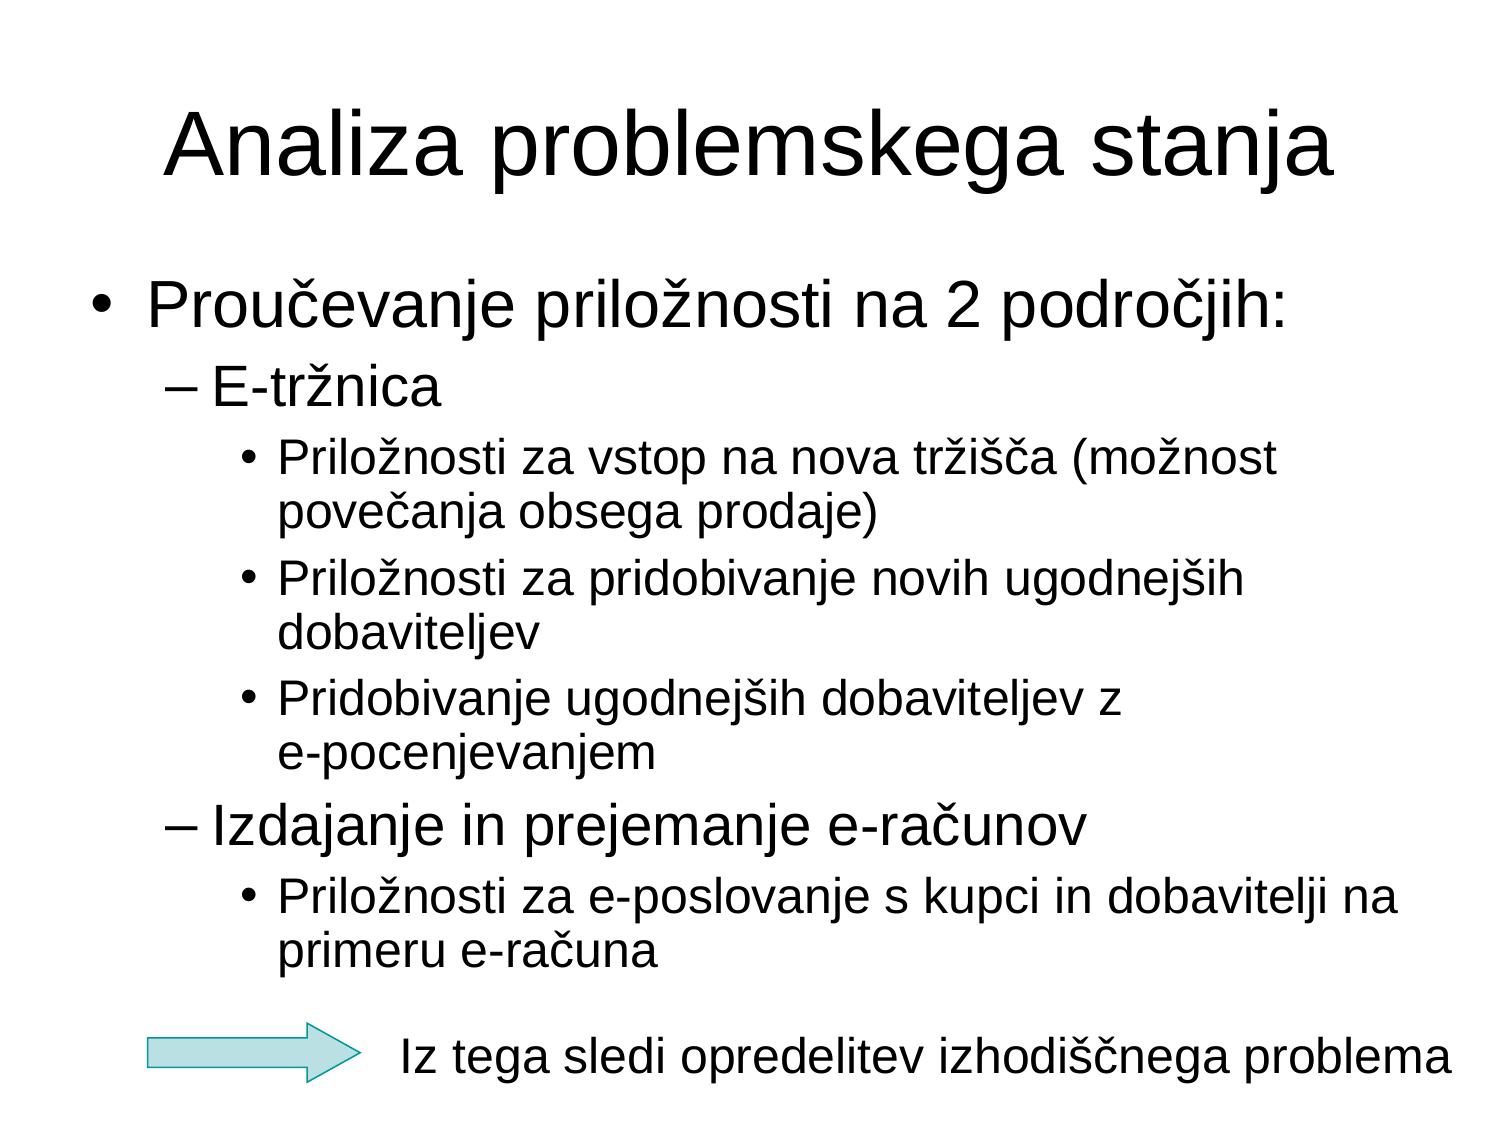

# Analiza problemskega stanja
Proučevanje priložnosti na 2 področjih:
E-tržnica
Priložnosti za vstop na nova tržišča (možnost povečanja obsega prodaje)
Priložnosti za pridobivanje novih ugodnejših dobaviteljev
Pridobivanje ugodnejših dobaviteljev z
e-pocenjevanjem
Izdajanje in prejemanje e-računov
Priložnosti za e-poslovanje s kupci in dobavitelji na primeru e-računa
Iz tega sledi opredelitev izhodiščnega problema